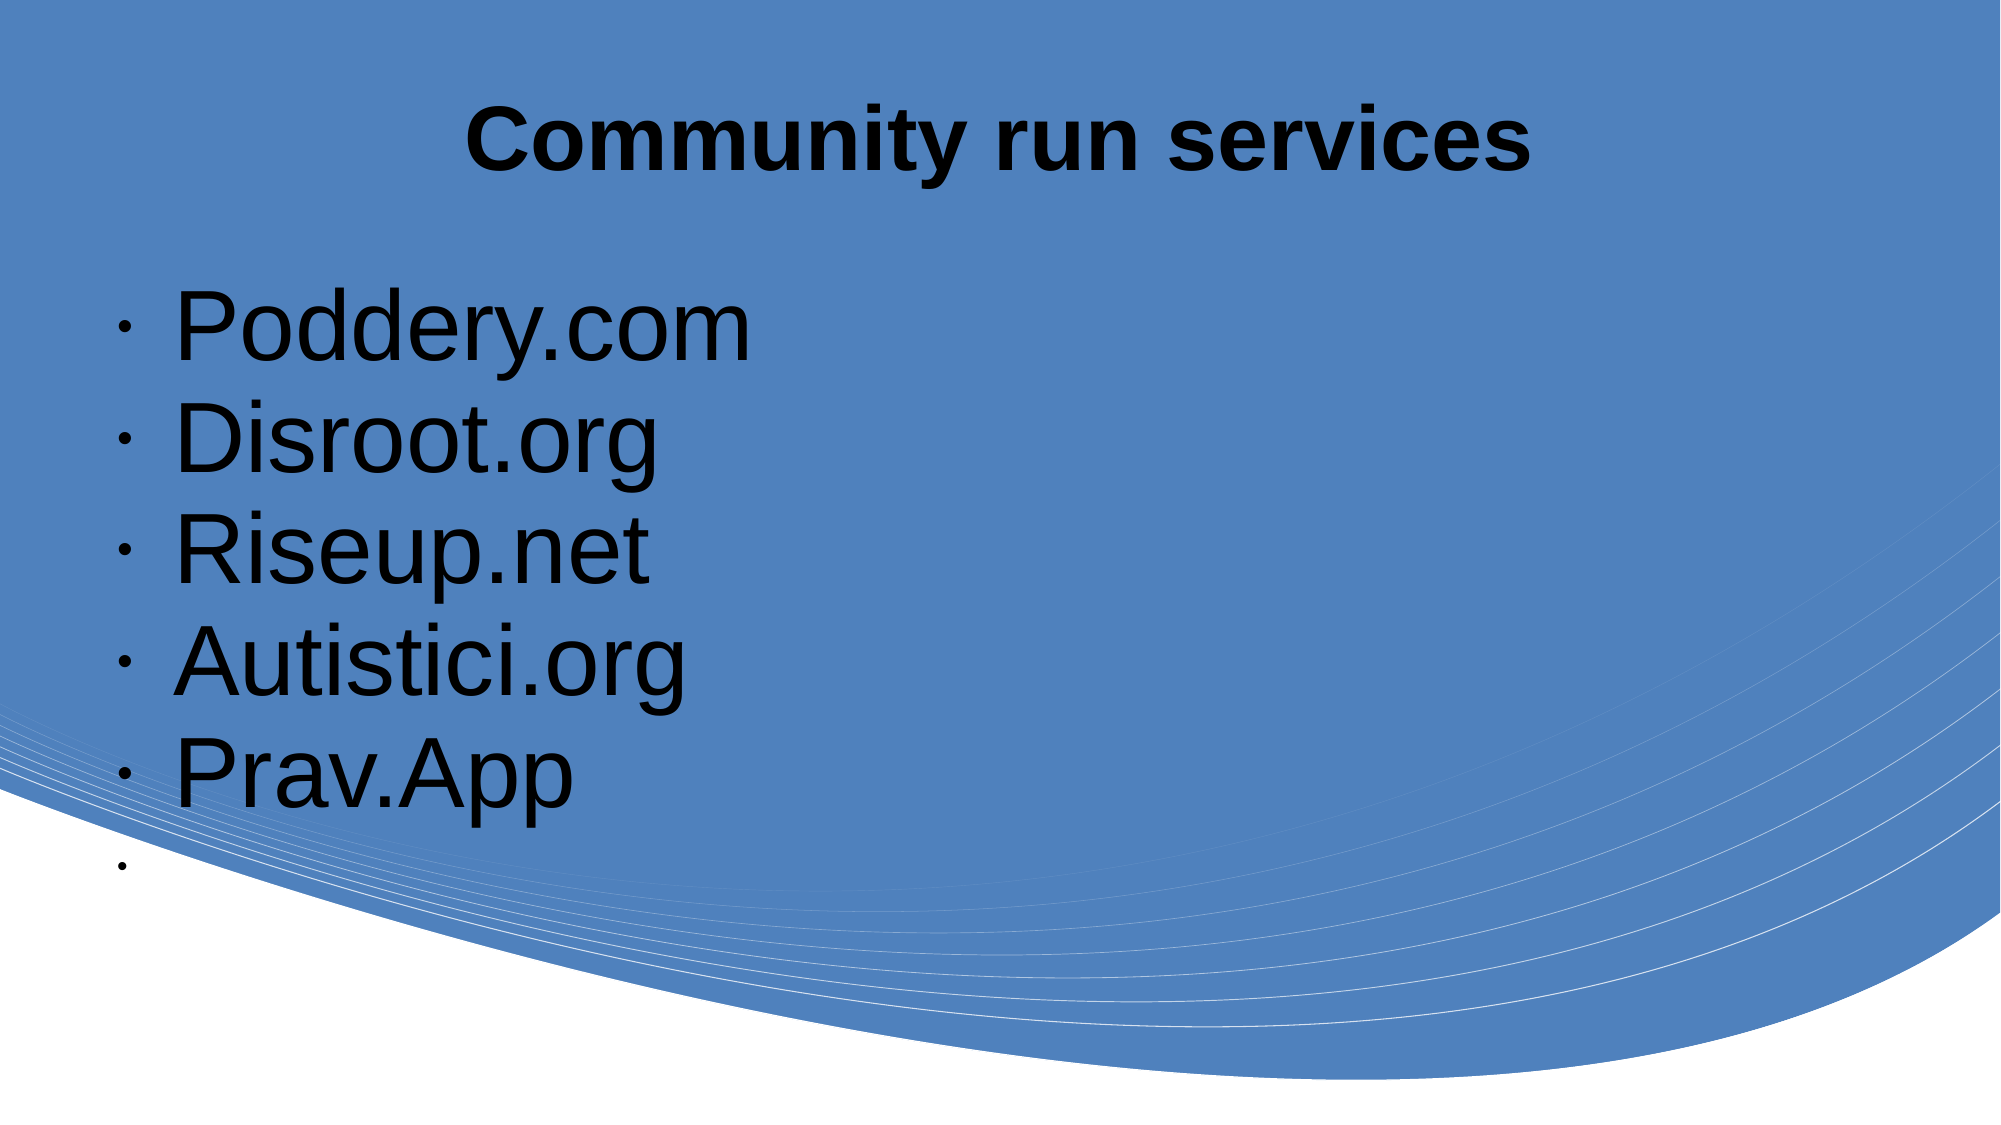

# Community run services
Poddery.com
Disroot.org
Riseup.net
Autistici.org
Prav.App